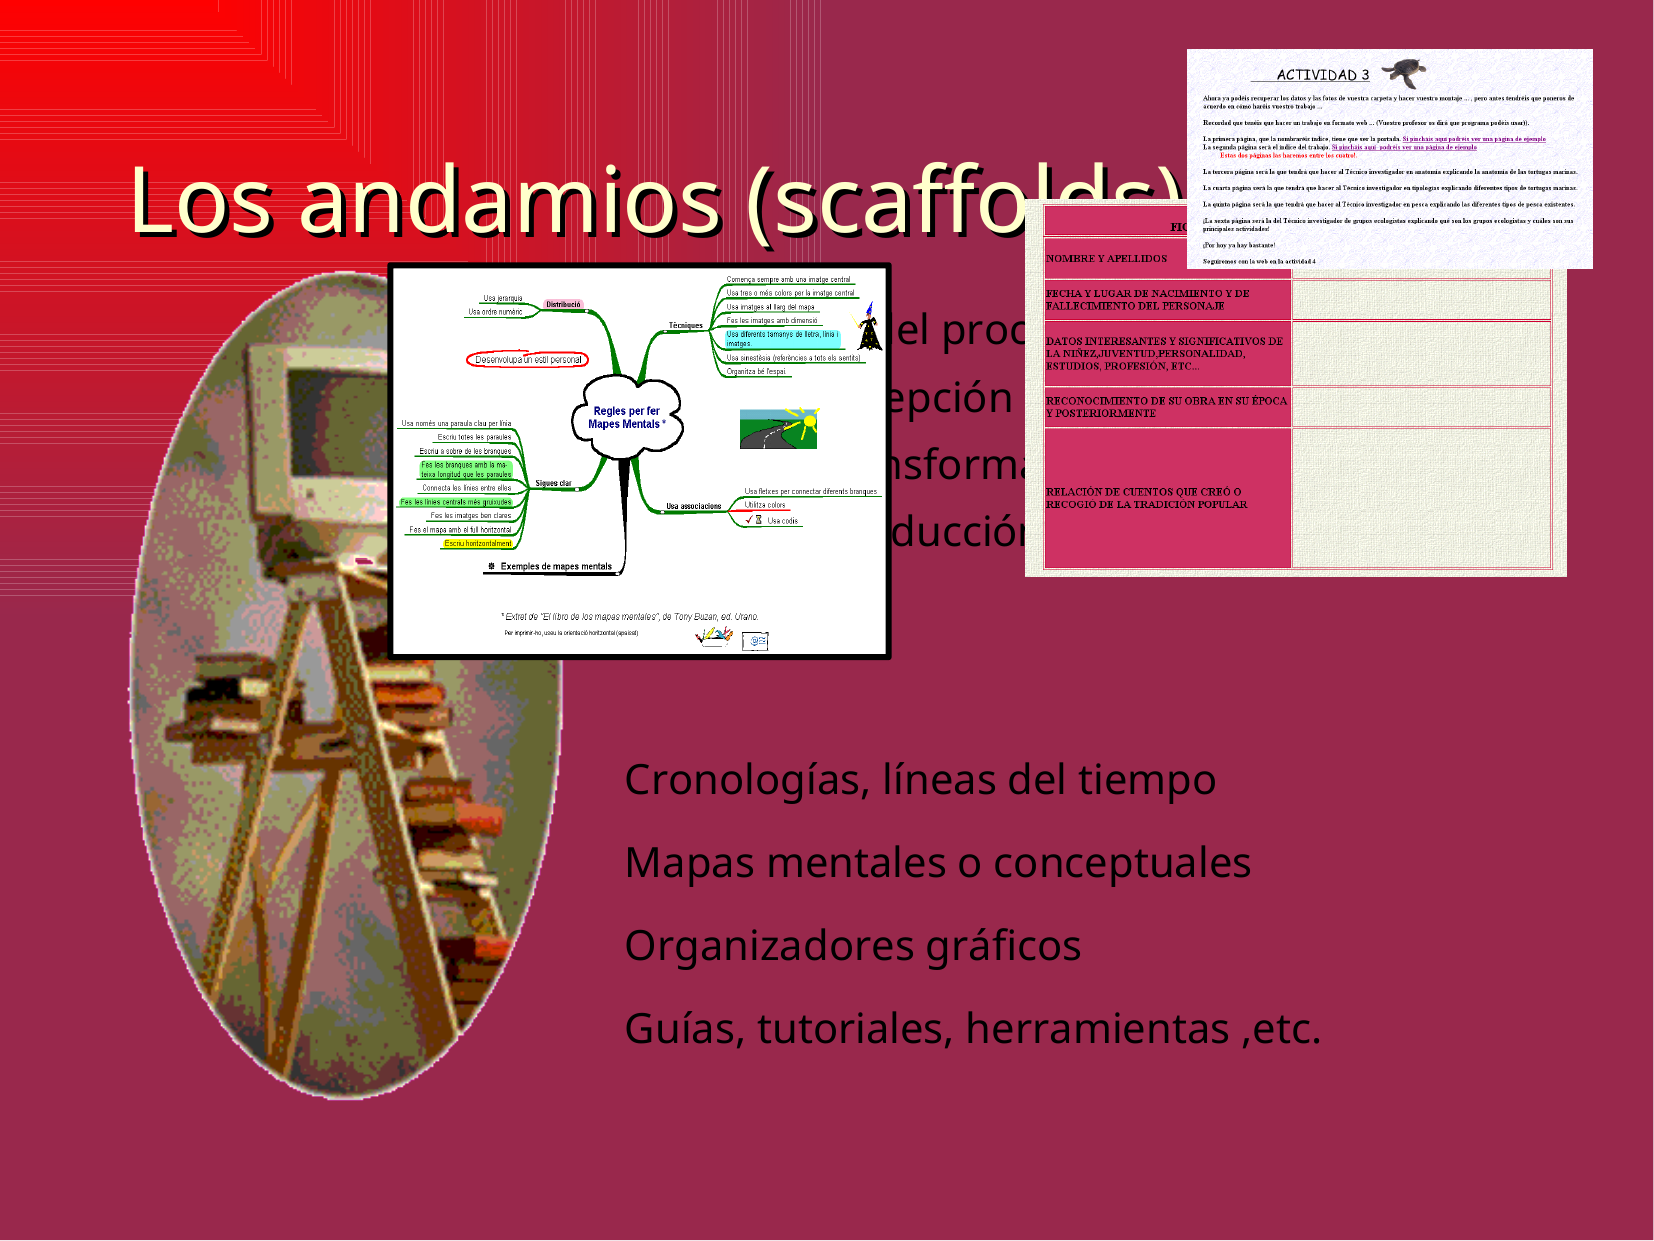

Los andamios (scaffolds)
Según el momento del proceso...
De la recepción de la información
De la transformación
De la producción
Cronologías, líneas del tiempo
Mapas mentales o conceptuales
Organizadores gráficos
Guías, tutoriales, herramientas ,etc.